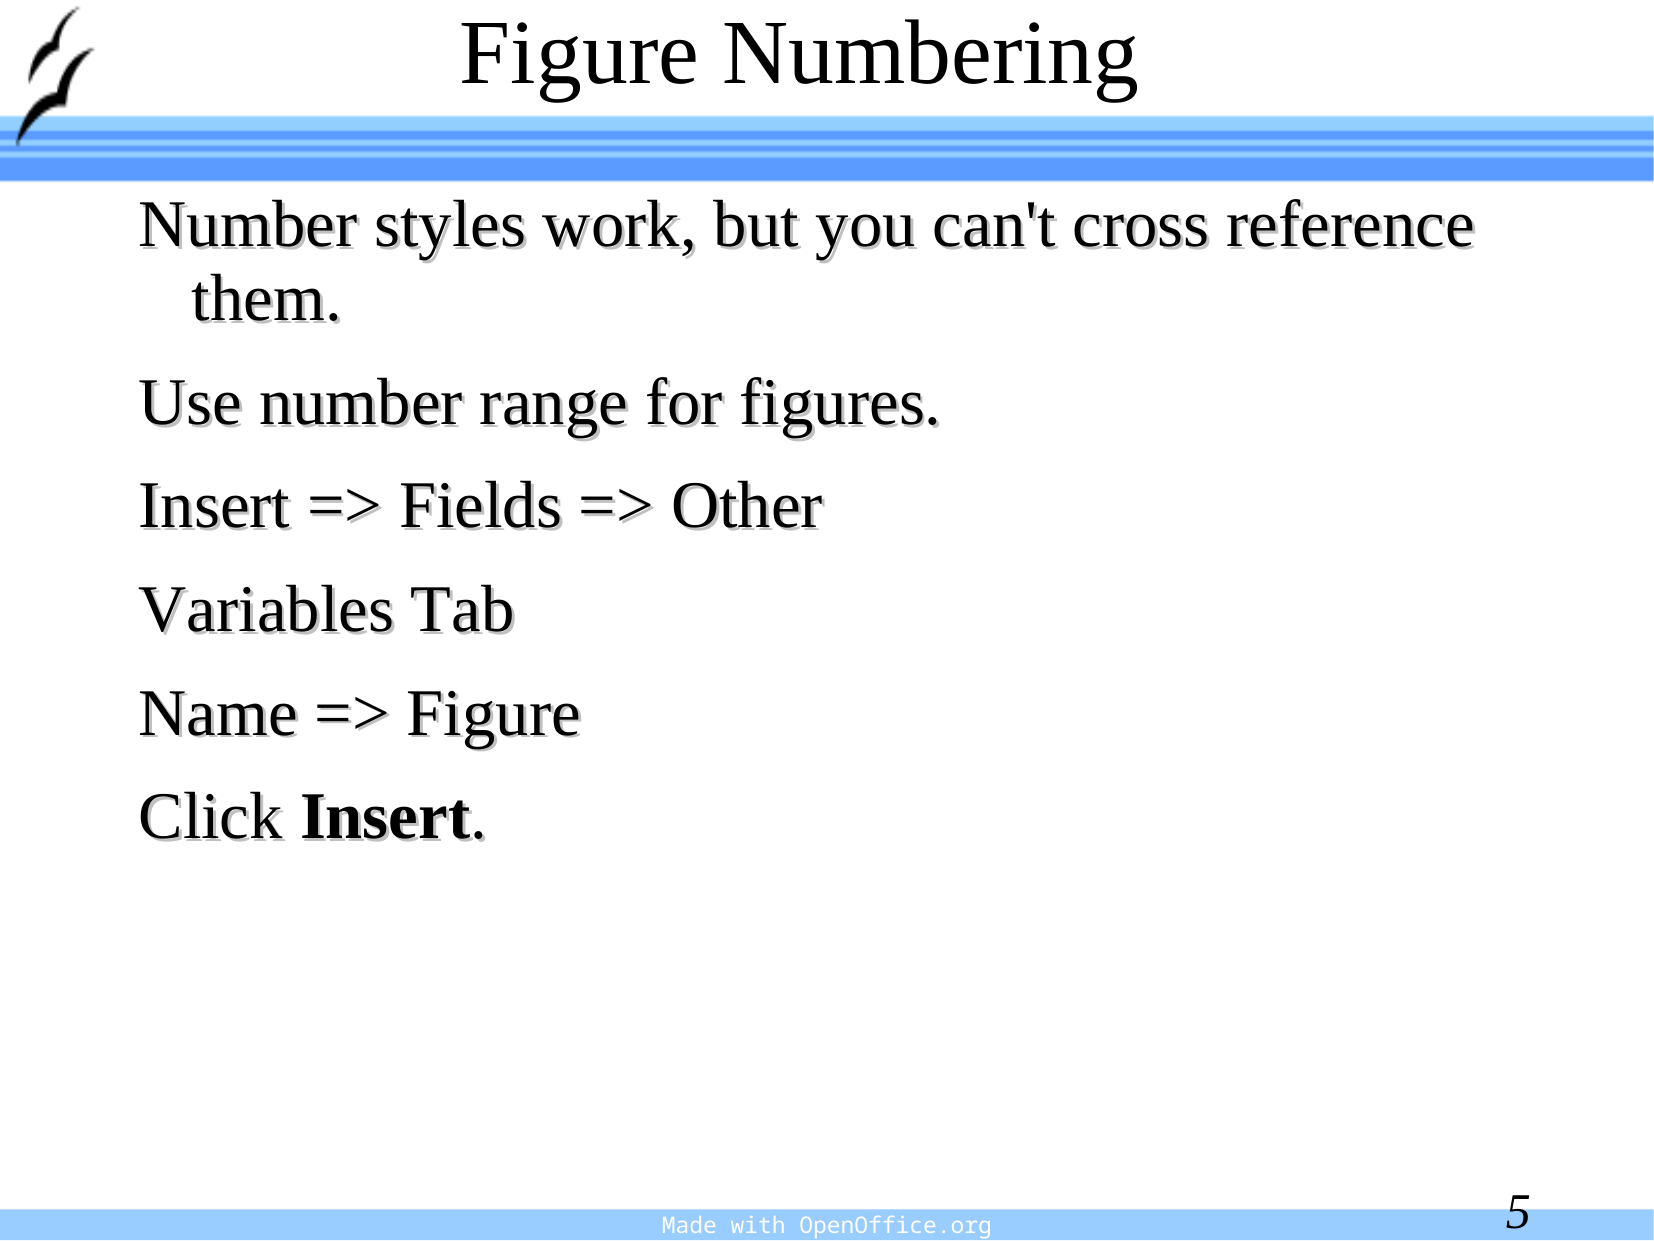

# Figure Numbering
Number styles work, but you can't cross reference them.
Use number range for figures.
Insert => Fields => Other
Variables Tab
Name => Figure
Click Insert.